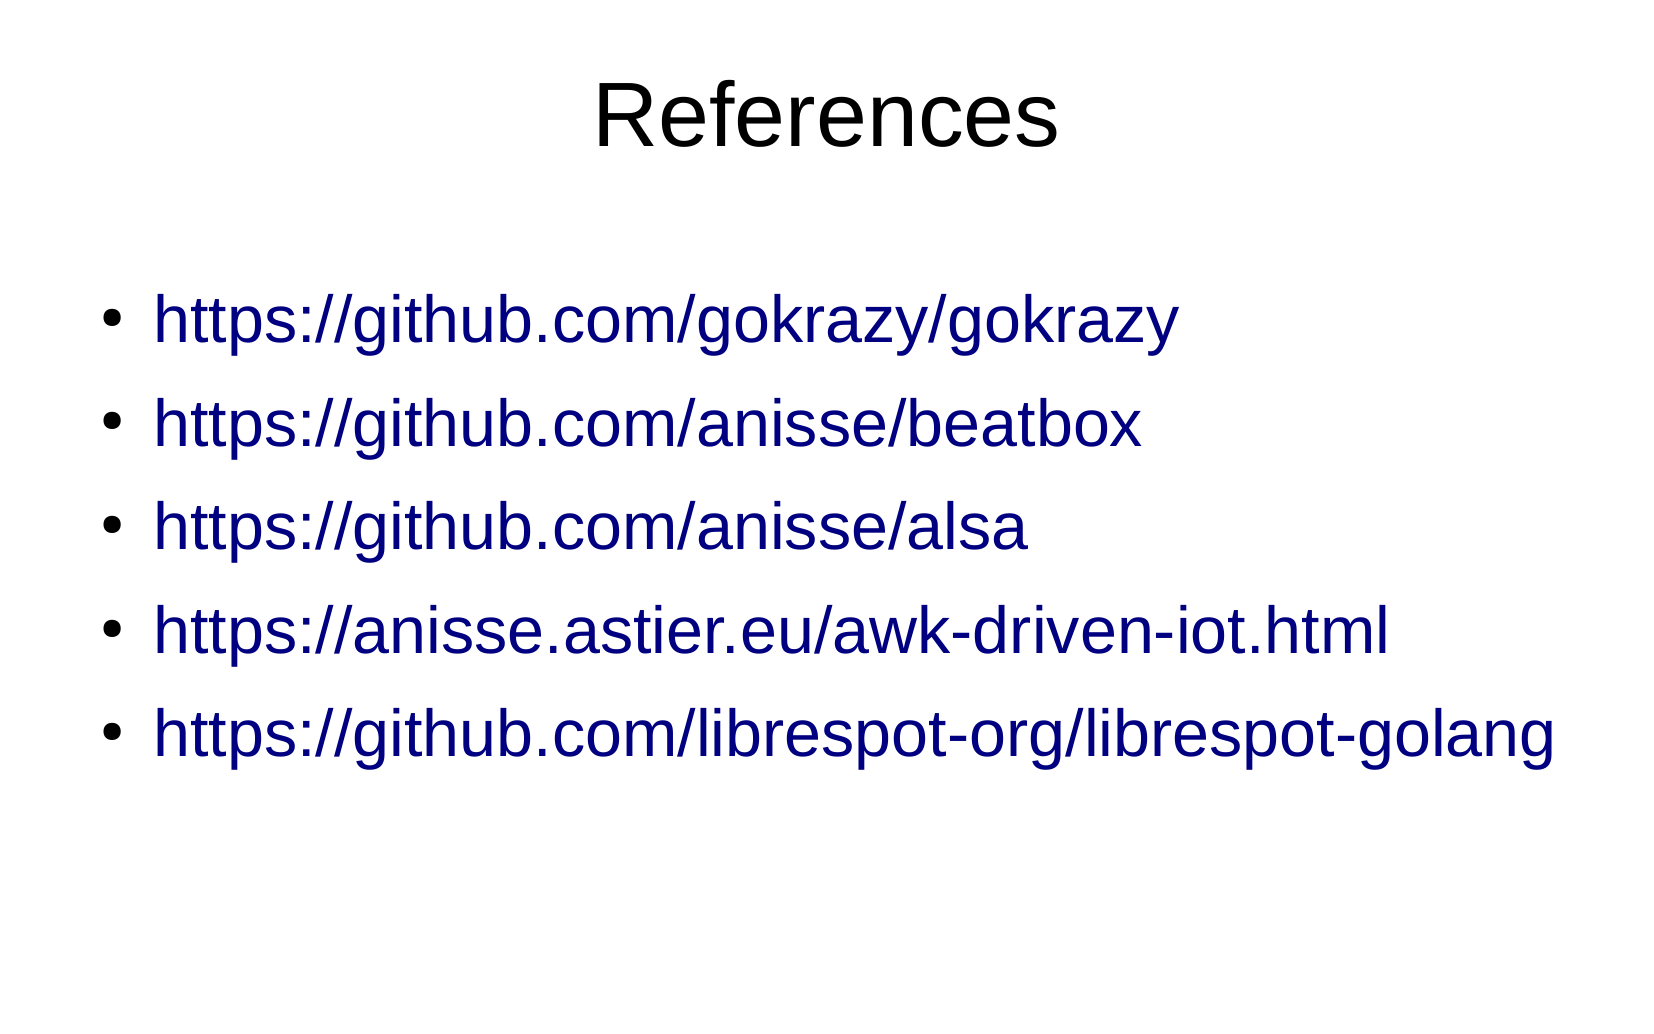

# References
https://github.com/gokrazy/gokrazy
https://github.com/anisse/beatbox
https://github.com/anisse/alsa
https://anisse.astier.eu/awk-driven-iot.html
https://github.com/librespot-org/librespot-golang